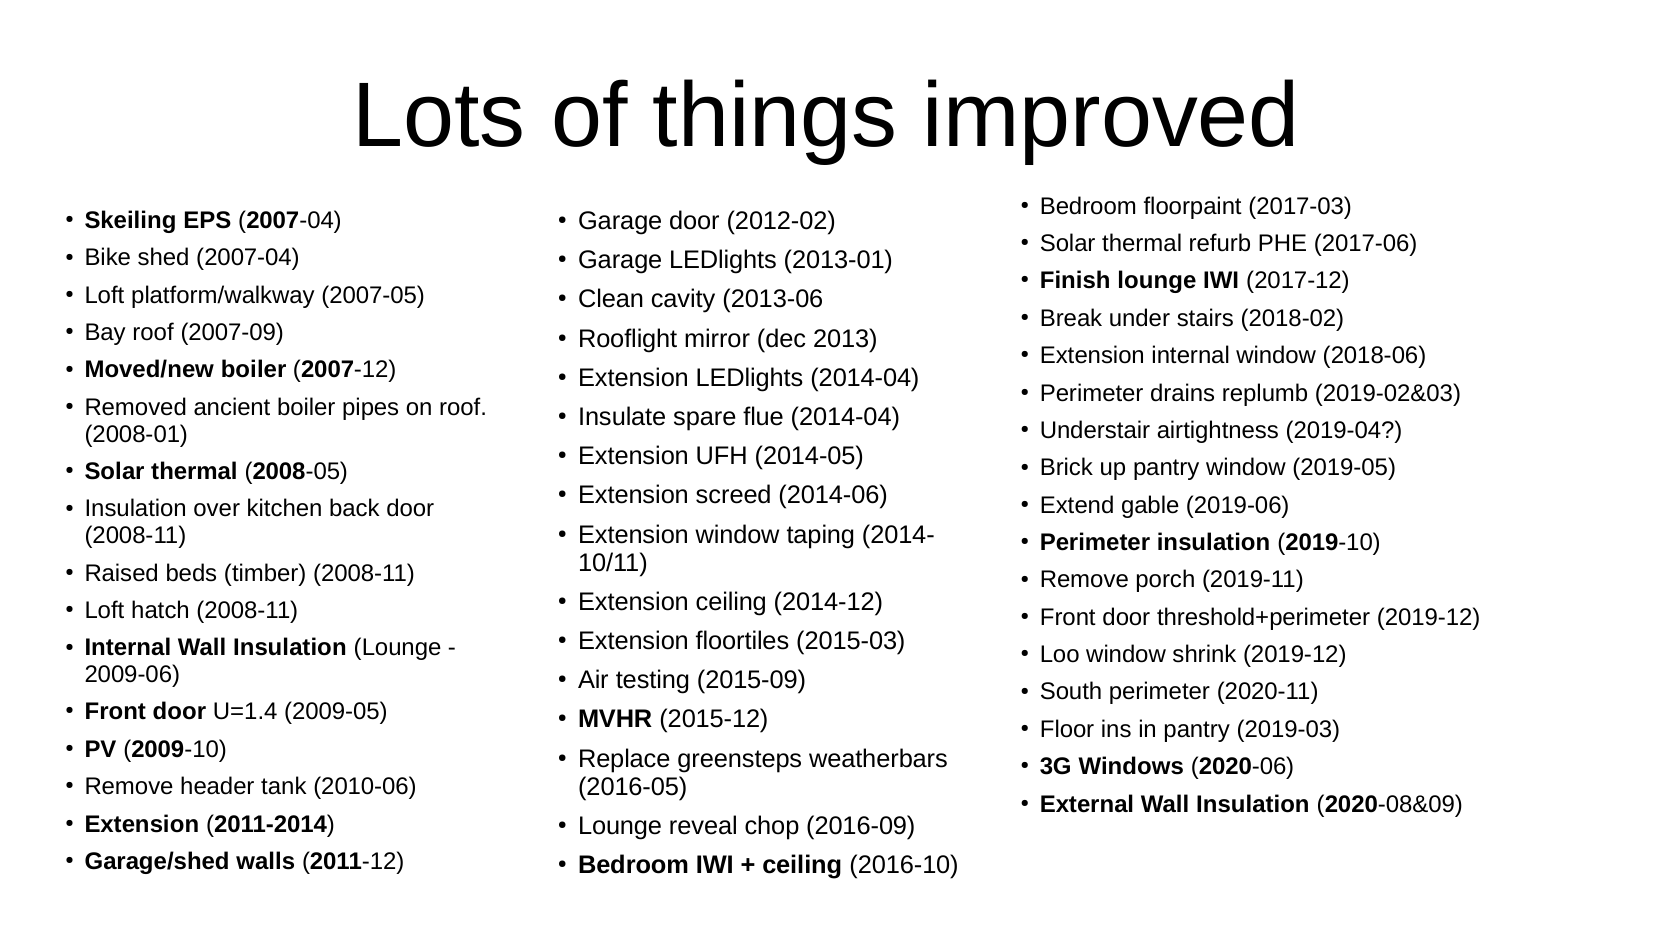

# Lots of things improved
Bedroom floorpaint (2017-03)
Solar thermal refurb PHE (2017-06)
Finish lounge IWI (2017-12)
Break under stairs (2018-02)
Extension internal window (2018-06)
Perimeter drains replumb (2019-02&03)
Understair airtightness (2019-04?)
Brick up pantry window (2019-05)
Extend gable (2019-06)
Perimeter insulation (2019-10)
Remove porch (2019-11)
Front door threshold+perimeter (2019-12)
Loo window shrink (2019-12)
South perimeter (2020-11)
Floor ins in pantry (2019-03)
3G Windows (2020-06)
External Wall Insulation (2020-08&09)
Skeiling EPS (2007-04)
Bike shed (2007-04)
Loft platform/walkway (2007-05)
Bay roof (2007-09)
Moved/new boiler (2007-12)
Removed ancient boiler pipes on roof. (2008-01)
Solar thermal (2008-05)
Insulation over kitchen back door (2008-11)
Raised beds (timber) (2008-11)
Loft hatch (2008-11)
Internal Wall Insulation (Lounge - 2009-06)
Front door U=1.4 (2009-05)
PV (2009-10)
Remove header tank (2010-06)
Extension (2011-2014)
Garage/shed walls (2011-12)
Garage door (2012-02)
Garage LEDlights (2013-01)
Clean cavity (2013-06
Rooflight mirror (dec 2013)
Extension LEDlights (2014-04)
Insulate spare flue (2014-04)
Extension UFH (2014-05)
Extension screed (2014-06)
Extension window taping (2014-10/11)
Extension ceiling (2014-12)
Extension floortiles (2015-03)
Air testing (2015-09)
MVHR (2015-12)
Replace greensteps weatherbars (2016-05)
Lounge reveal chop (2016-09)
Bedroom IWI + ceiling (2016-10)